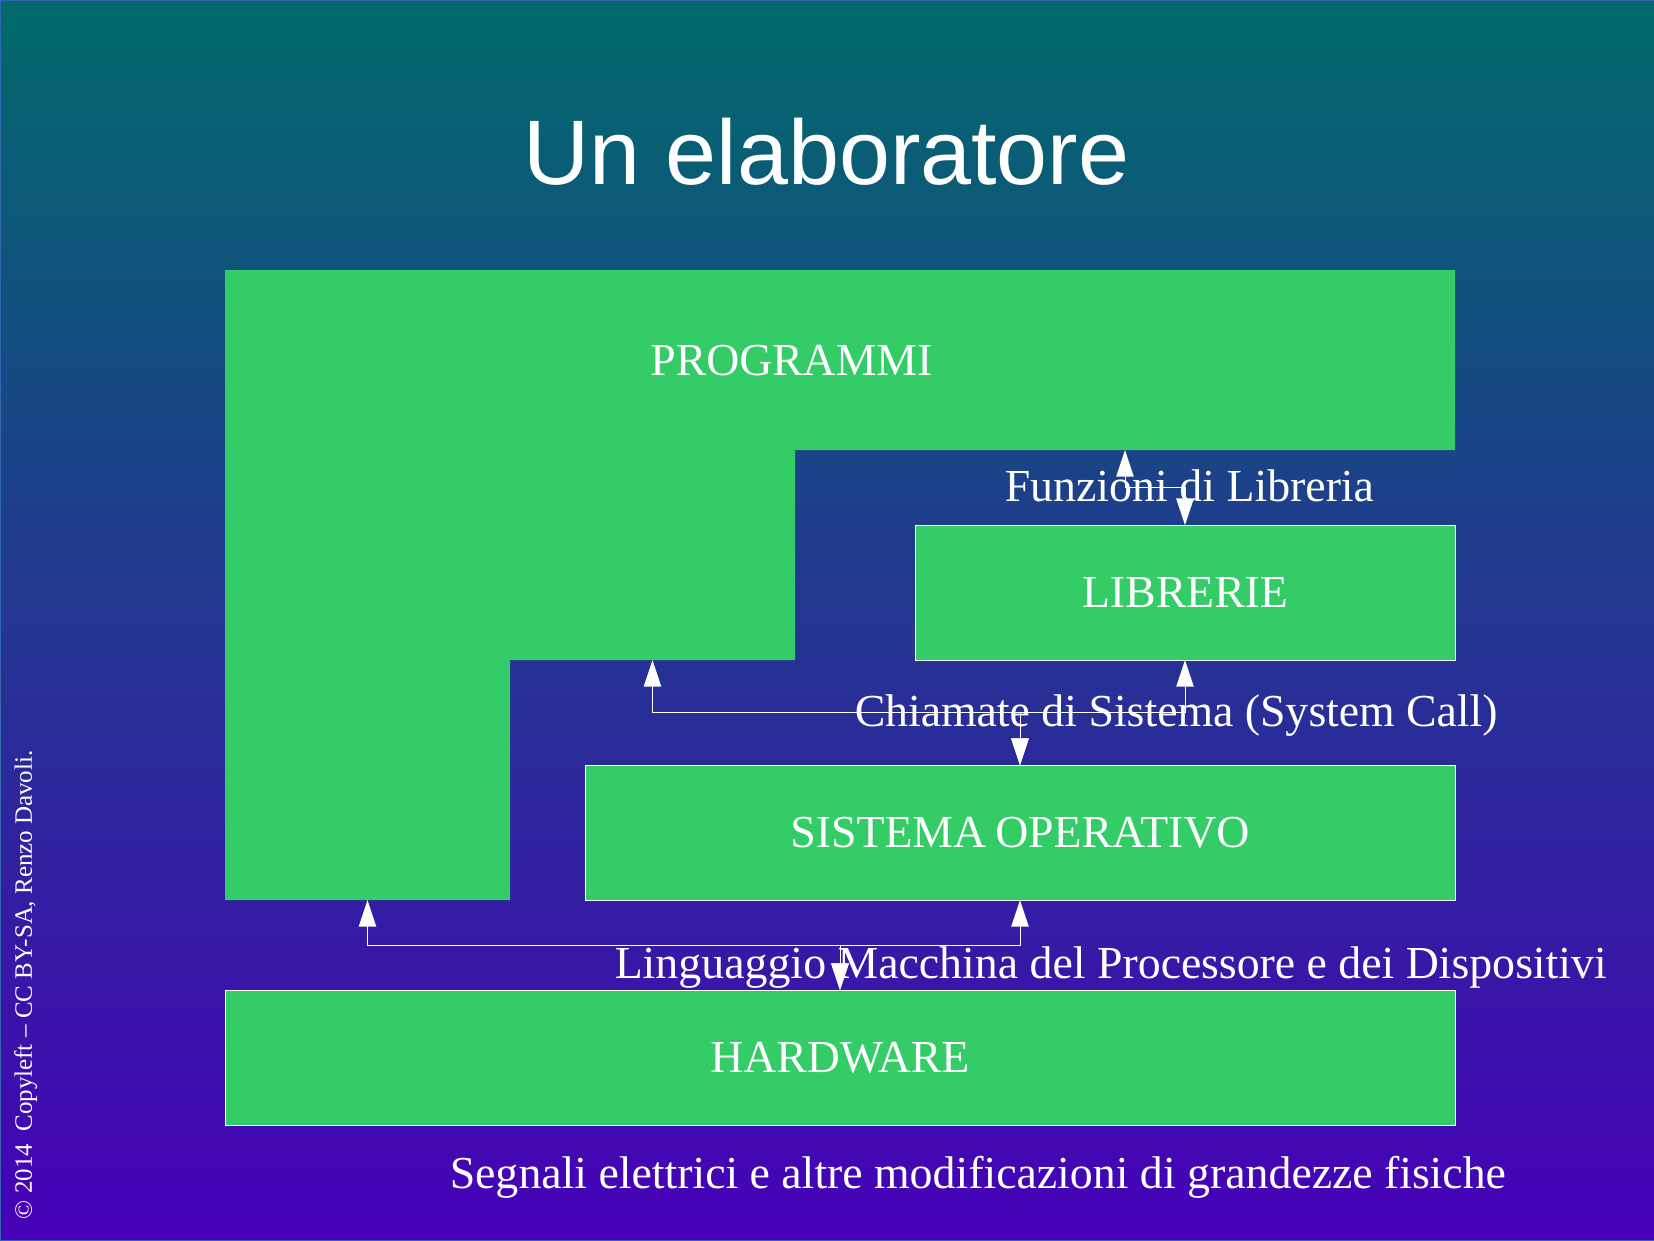

# Un elaboratore
PROGRAMMI
Funzioni di Libreria
LIBRERIE
Chiamate di Sistema (System Call)
SISTEMA OPERATIVO
Linguaggio Macchina del Processore e dei Dispositivi
HARDWARE
Segnali elettrici e altre modificazioni di grandezze fisiche